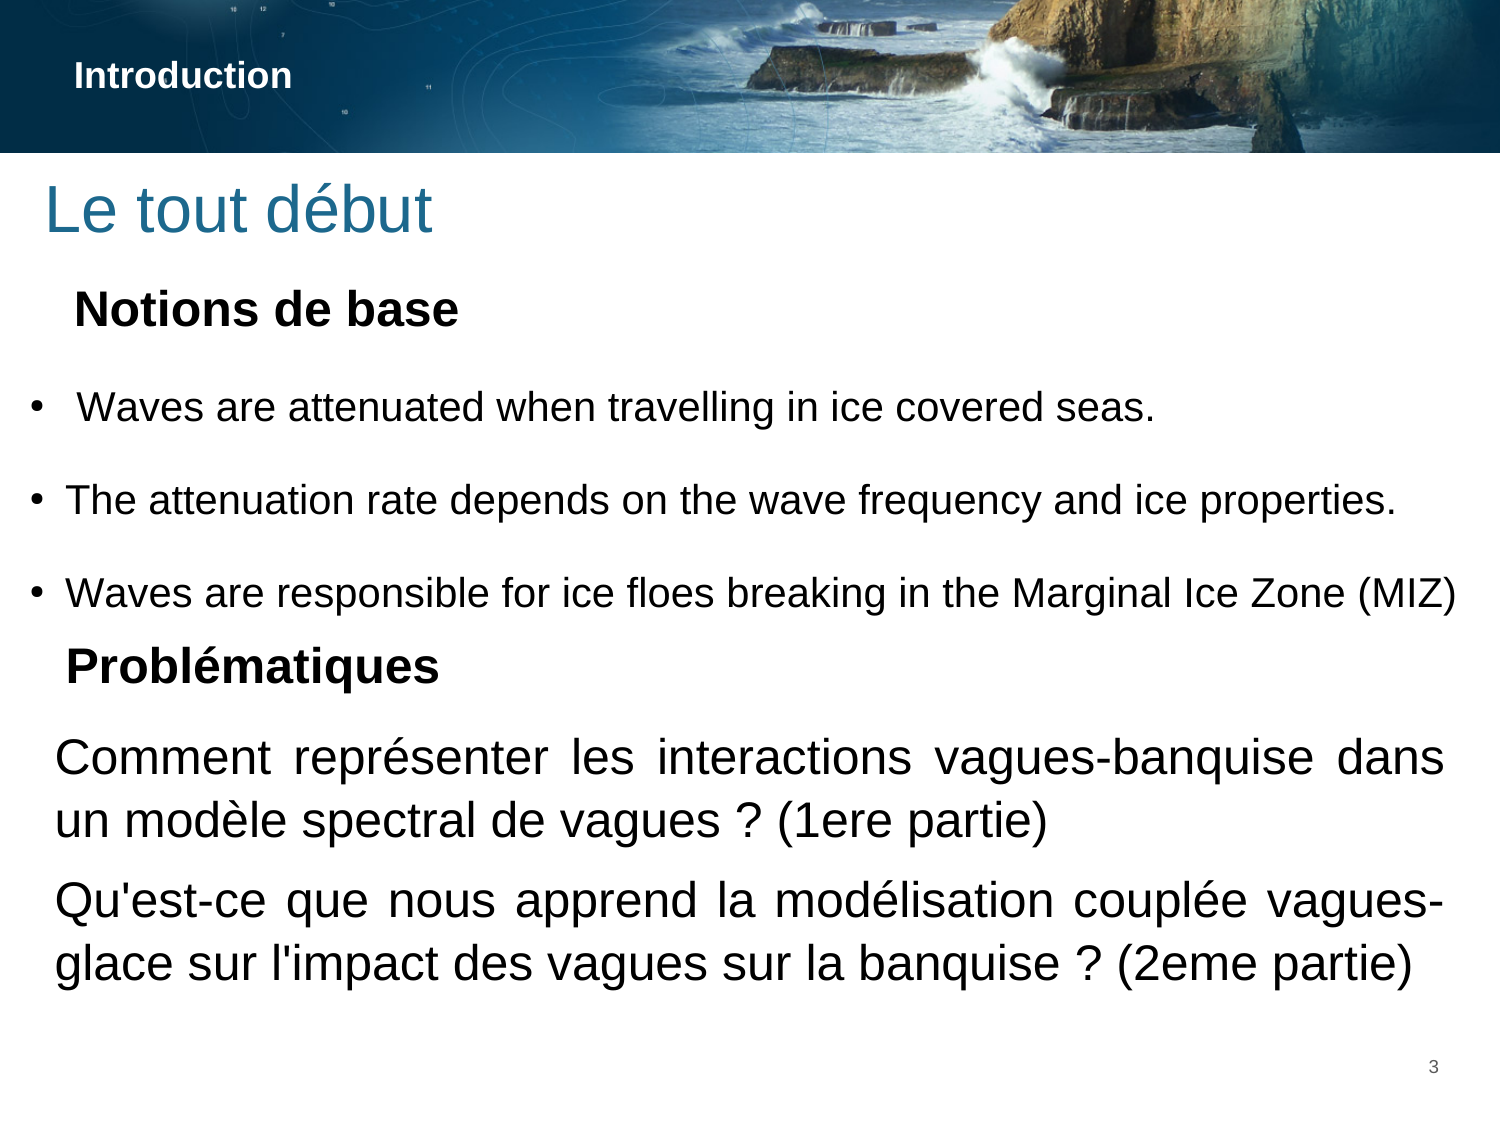

Introduction
# Le tout début
Notions de base
 Waves are attenuated when travelling in ice covered seas.
The attenuation rate depends on the wave frequency and ice properties.
Waves are responsible for ice floes breaking in the Marginal Ice Zone (MIZ)
Problématiques
Comment représenter les interactions vagues-banquise dans un modèle spectral de vagues ? (1ere partie)
Qu'est-ce que nous apprend la modélisation couplée vagues-glace sur l'impact des vagues sur la banquise ? (2eme partie)
3